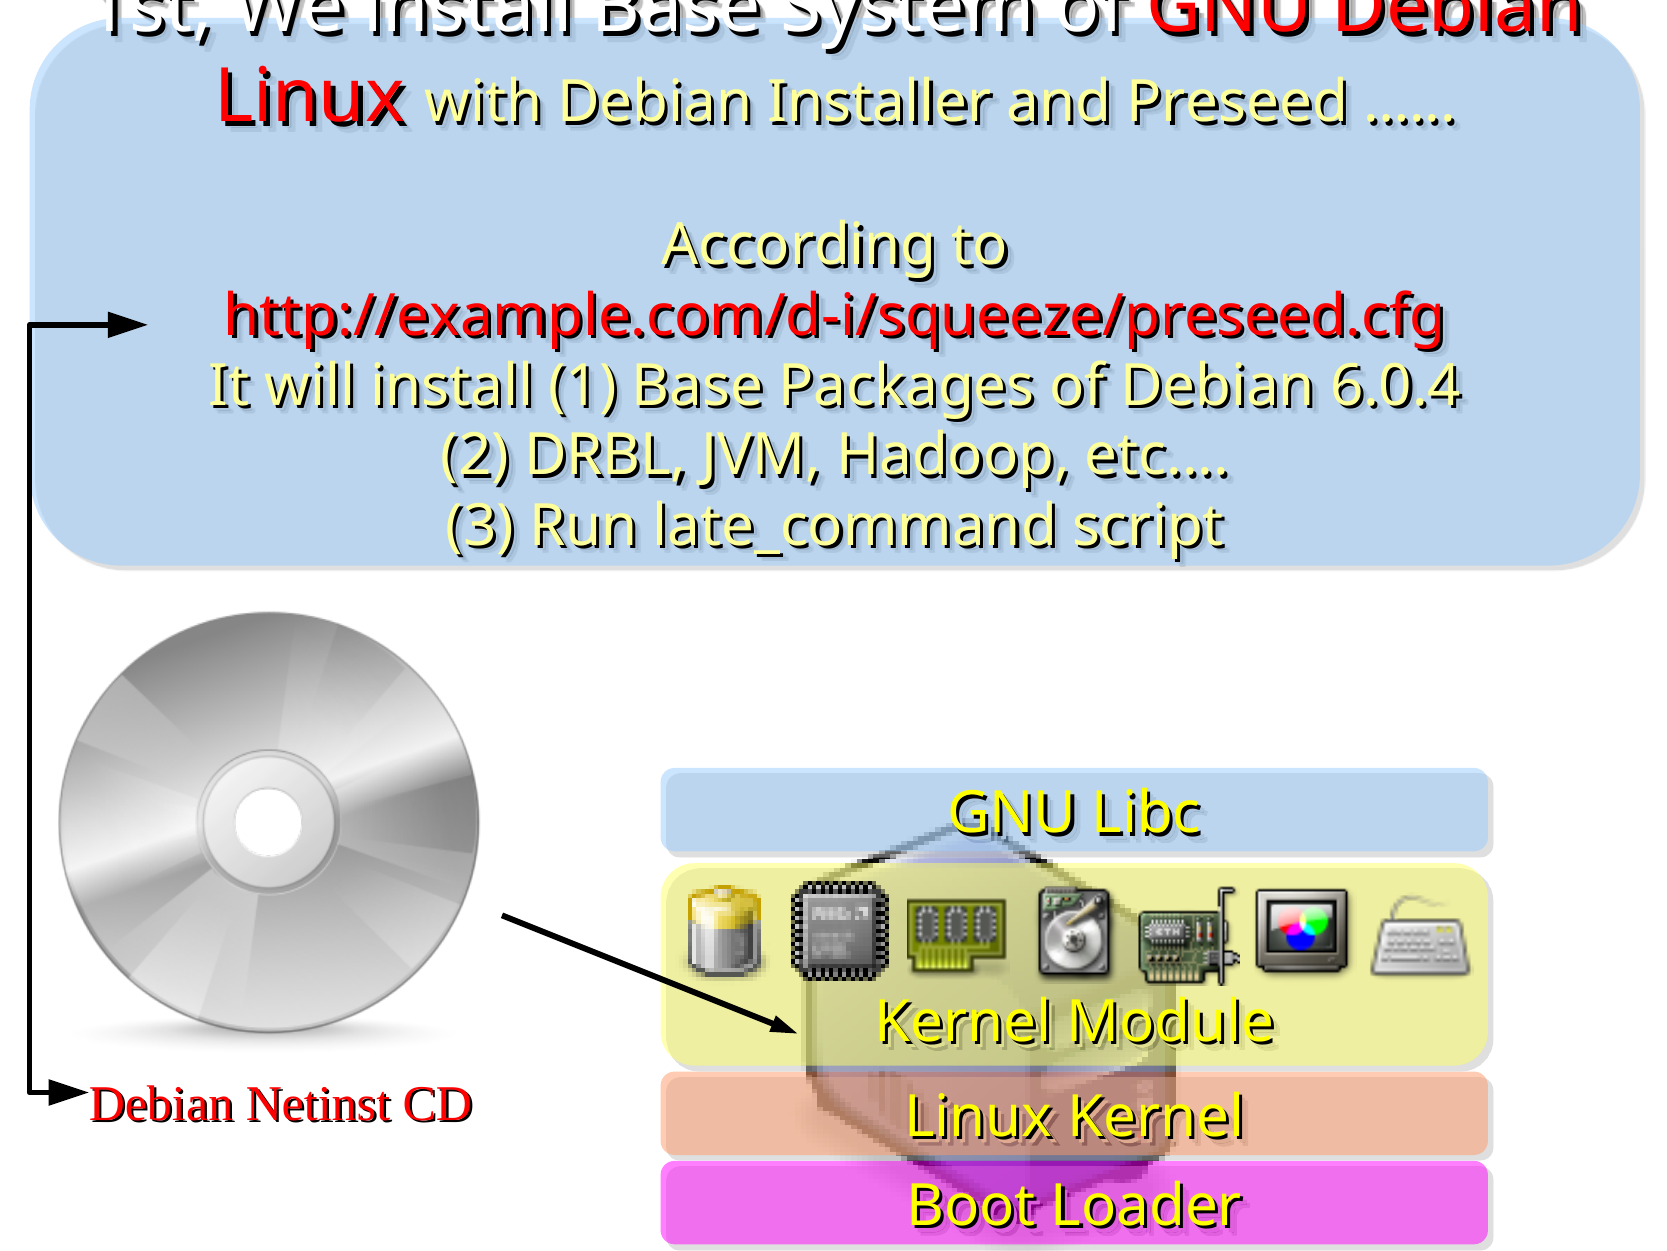

1st, We install Base System of GNU Debian Linux with Debian Installer and Preseed …...
According to http://example.com/d-i/squeeze/preseed.cfg
It will install (1) Base Packages of Debian 6.0.4
(2) DRBL, JVM, Hadoop, etc....
(3) Run late_command script
GNU Libc
Kernel Module
Linux Kernel
Boot Loader
Debian Netinst CD